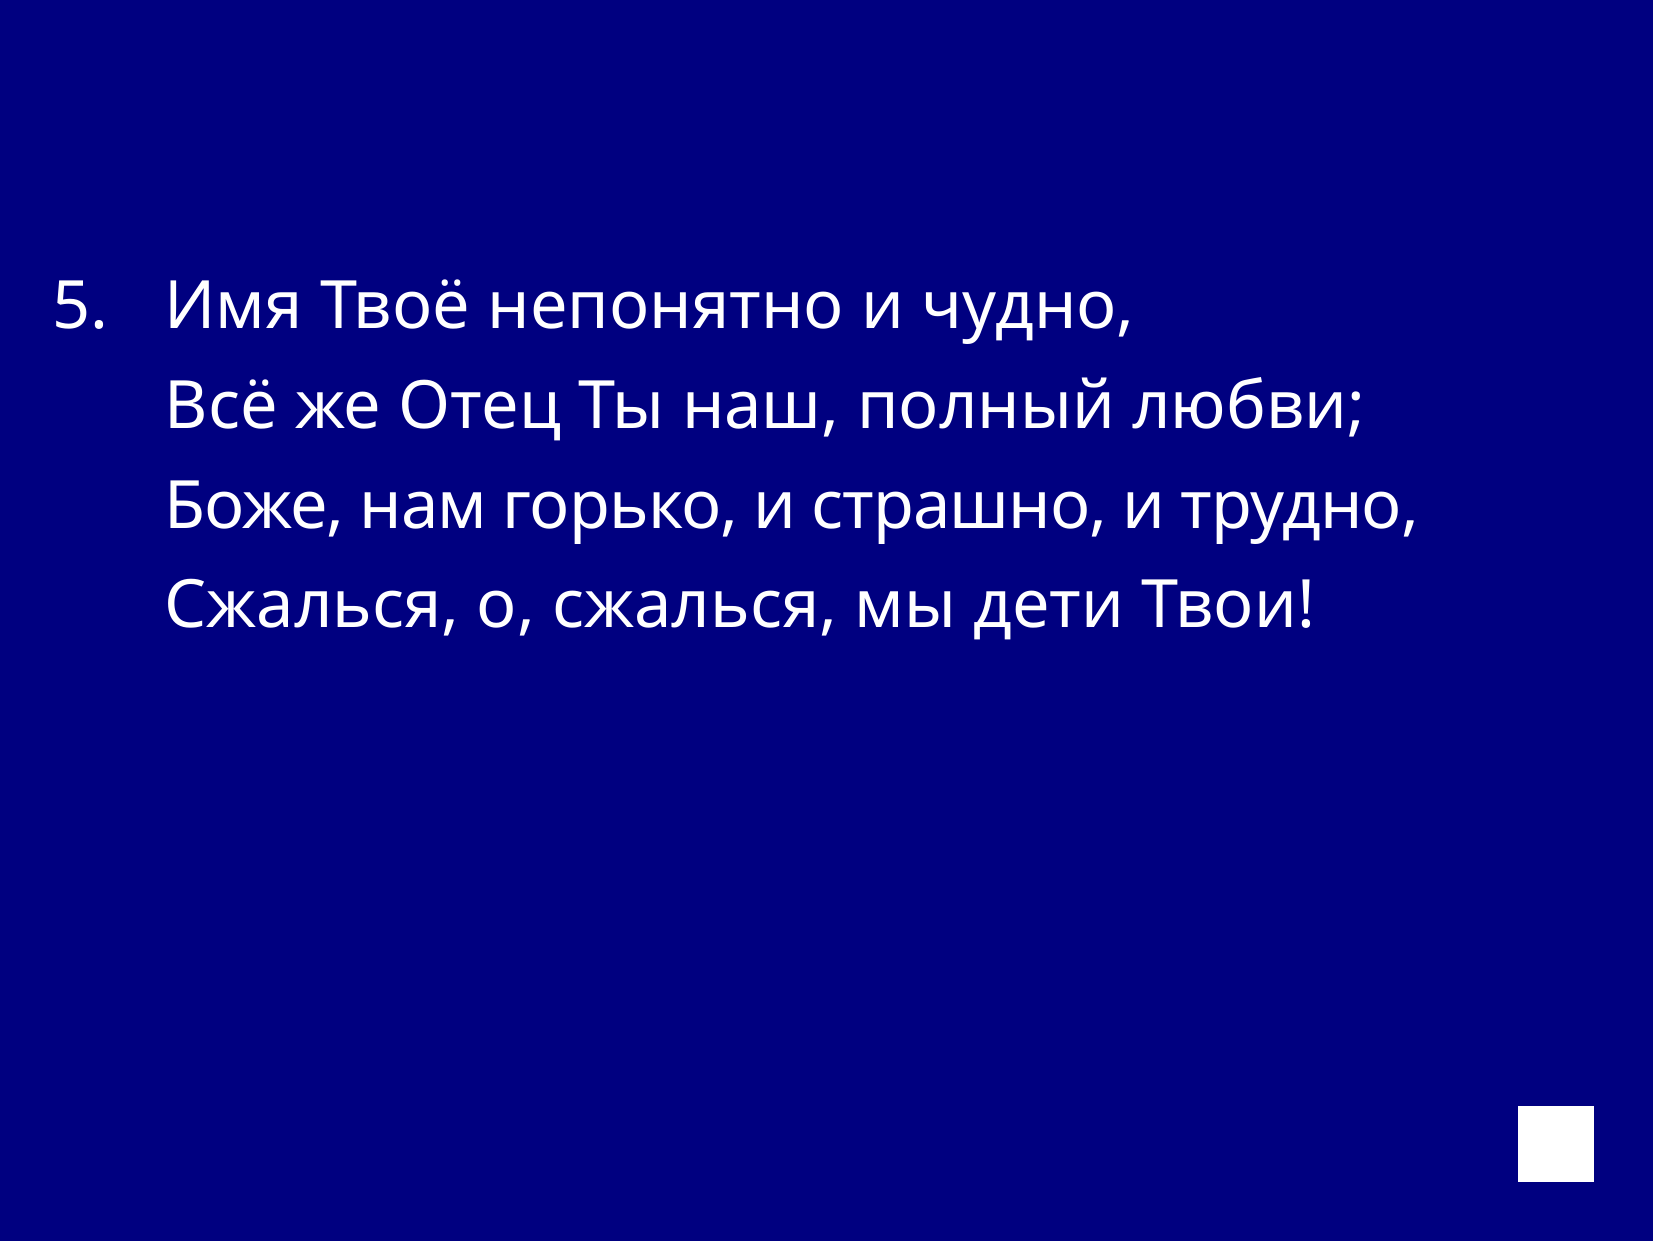

5.	Имя Твоё непонятно и чудно,
	Всё же Отец Ты наш, полный любви;
	Боже, нам горько, и страшно, и трудно,
	Сжалься, о, сжалься, мы дети Твои!